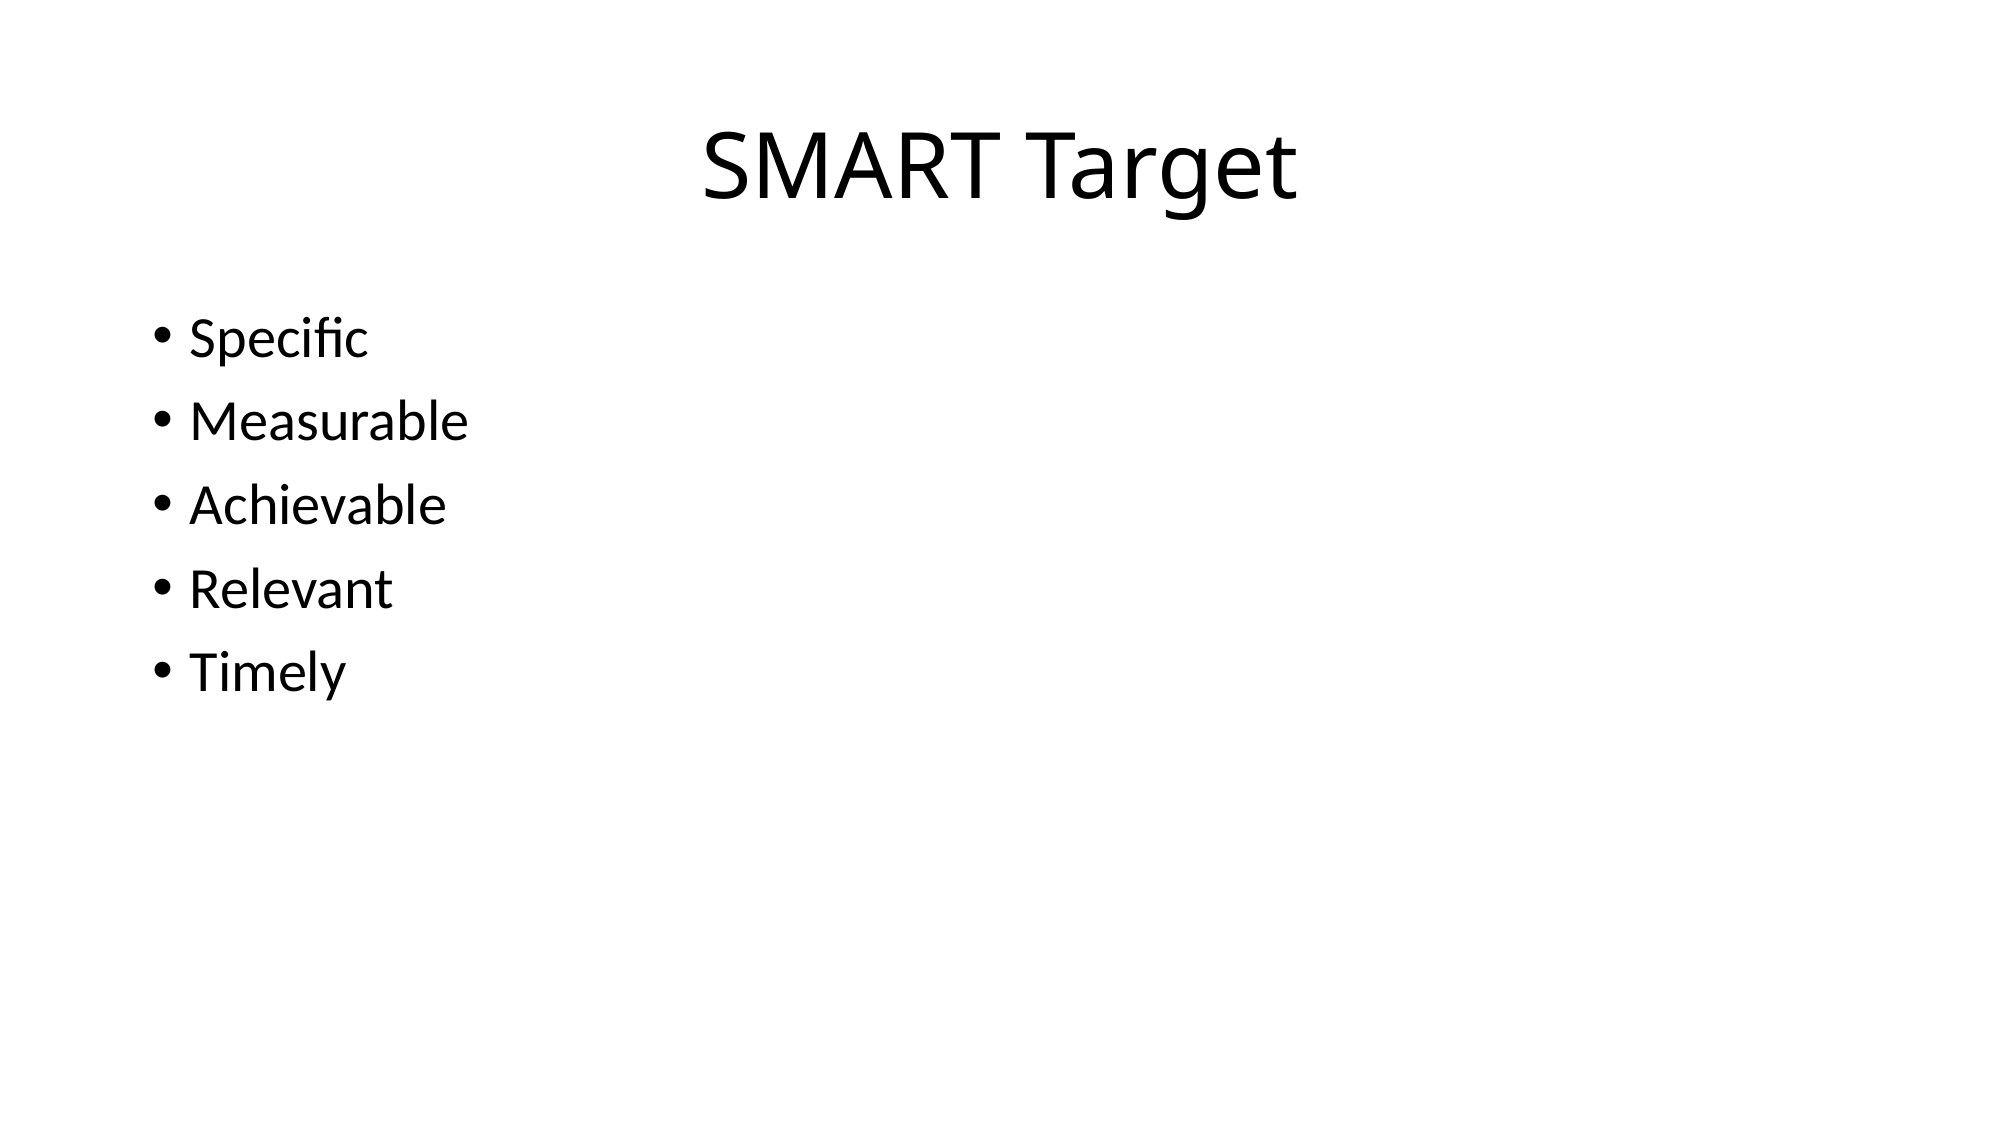

# SMART Target
Specific
Measurable
Achievable
Relevant
Timely